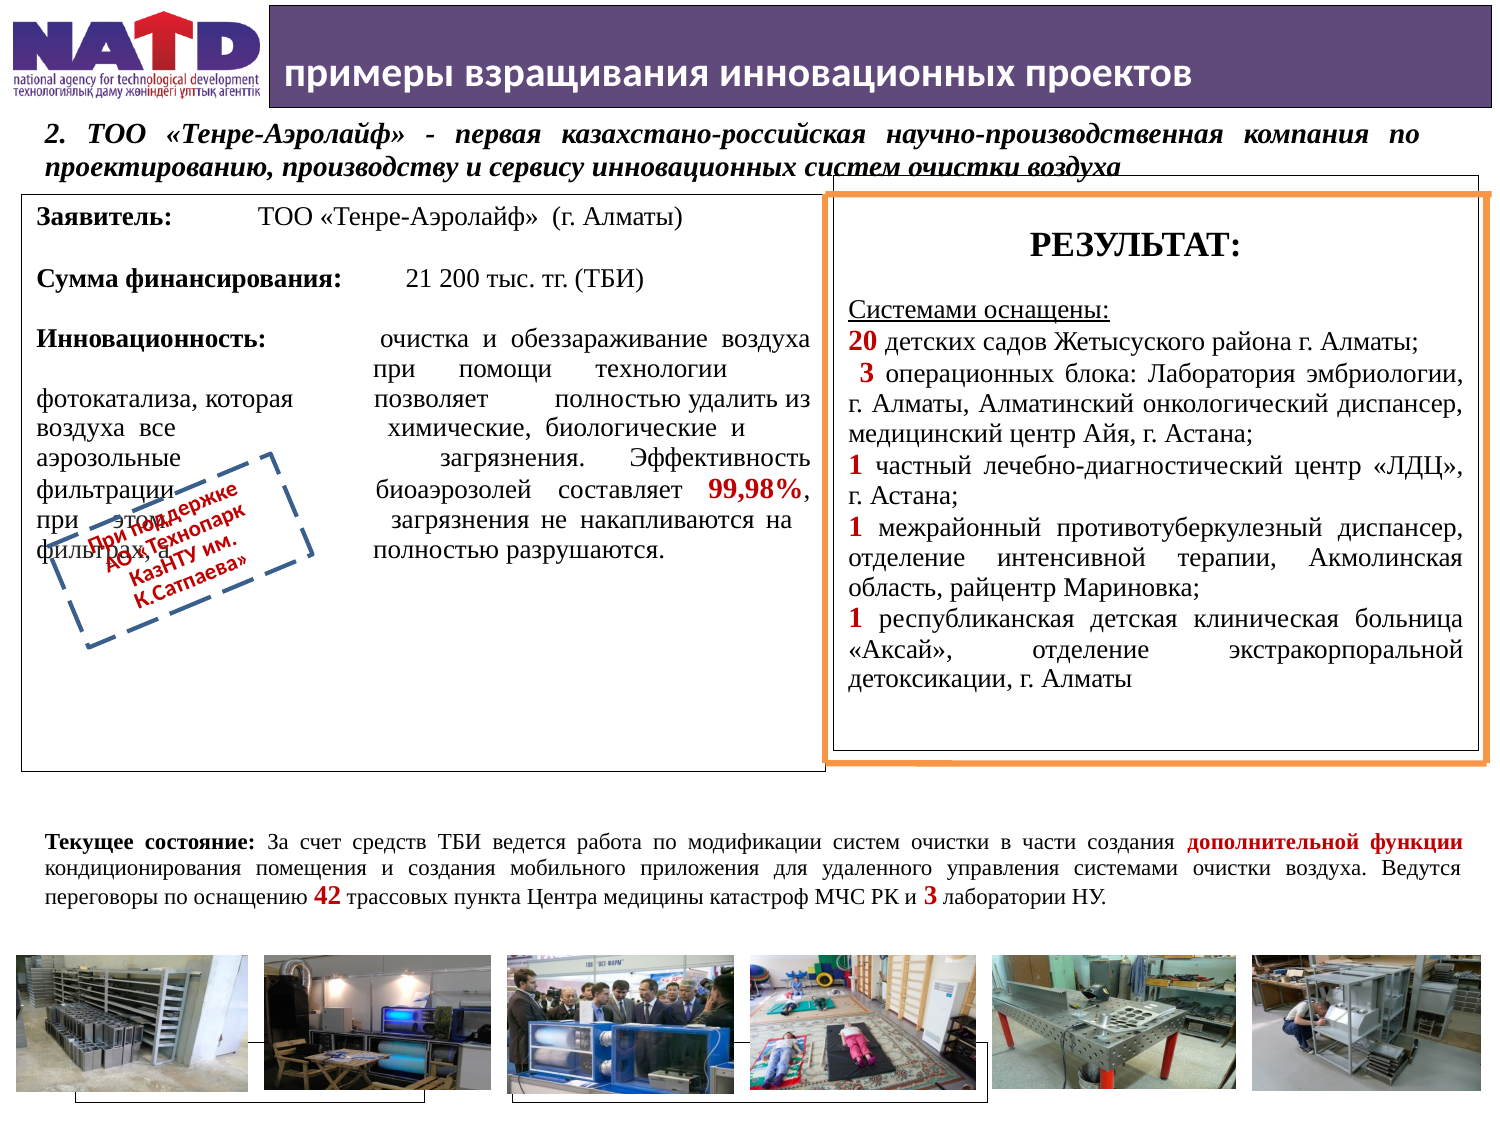

примеры взращивания инновационных проектов
2. ТОО «Тенре-Аэролайф» - первая казахстано-российская научно-производственная компания по проектированию, производству и сервису инновационных систем очистки воздуха
РЕЗУЛЬТАТ:
Системами оснащены:
20 детских садов Жетысуского района г. Алматы;
 3 операционных блока: Лаборатория эмбриологии, г. Алматы, Алматинский онкологический диспансер, медицинский центр Айя, г. Астана;
1 частный лечебно-диагностический центр «ЛДЦ», г. Астана;
1 межрайонный противотуберкулезный диспансер, отделение интенсивной терапии, Акмолинская область, райцентр Мариновка;
1 республиканская детская клиническая больница «Аксай», отделение экстракорпоральной детоксикации, г. Алматы
Заявитель: 		ТОО «Тенре-Аэролайф» (г. Алматы)
Сумма финансирования: 	21 200 тыс. тг. (ТБИ)
Инновационность: 	очистка и обеззараживание воздуха 	при помощи технологии 	фотокатализа, которая 	позволяет 	полностью удалить из воздуха все 	химические, биологические и 	аэрозольные 	загрязнения. 	Эффективность фильтрации 	биоаэрозолей 	составляет 	99,98%, при этом 	загрязнения не 	накапливаются на 	фильтрах, а 	полностью разрушаются.
При поддержке
АО «Технопарк КазНТУ им. К.Сатпаева»
Текущее состояние: За счет средств ТБИ ведется работа по модификации систем очистки в части создания дополнительной функции кондиционирования помещения и создания мобильного приложения для удаленного управления системами очистки воздуха. Ведутся переговоры по оснащению 42 трассовых пункта Центра медицины катастроф МЧС РК и 3 лаборатории НУ.